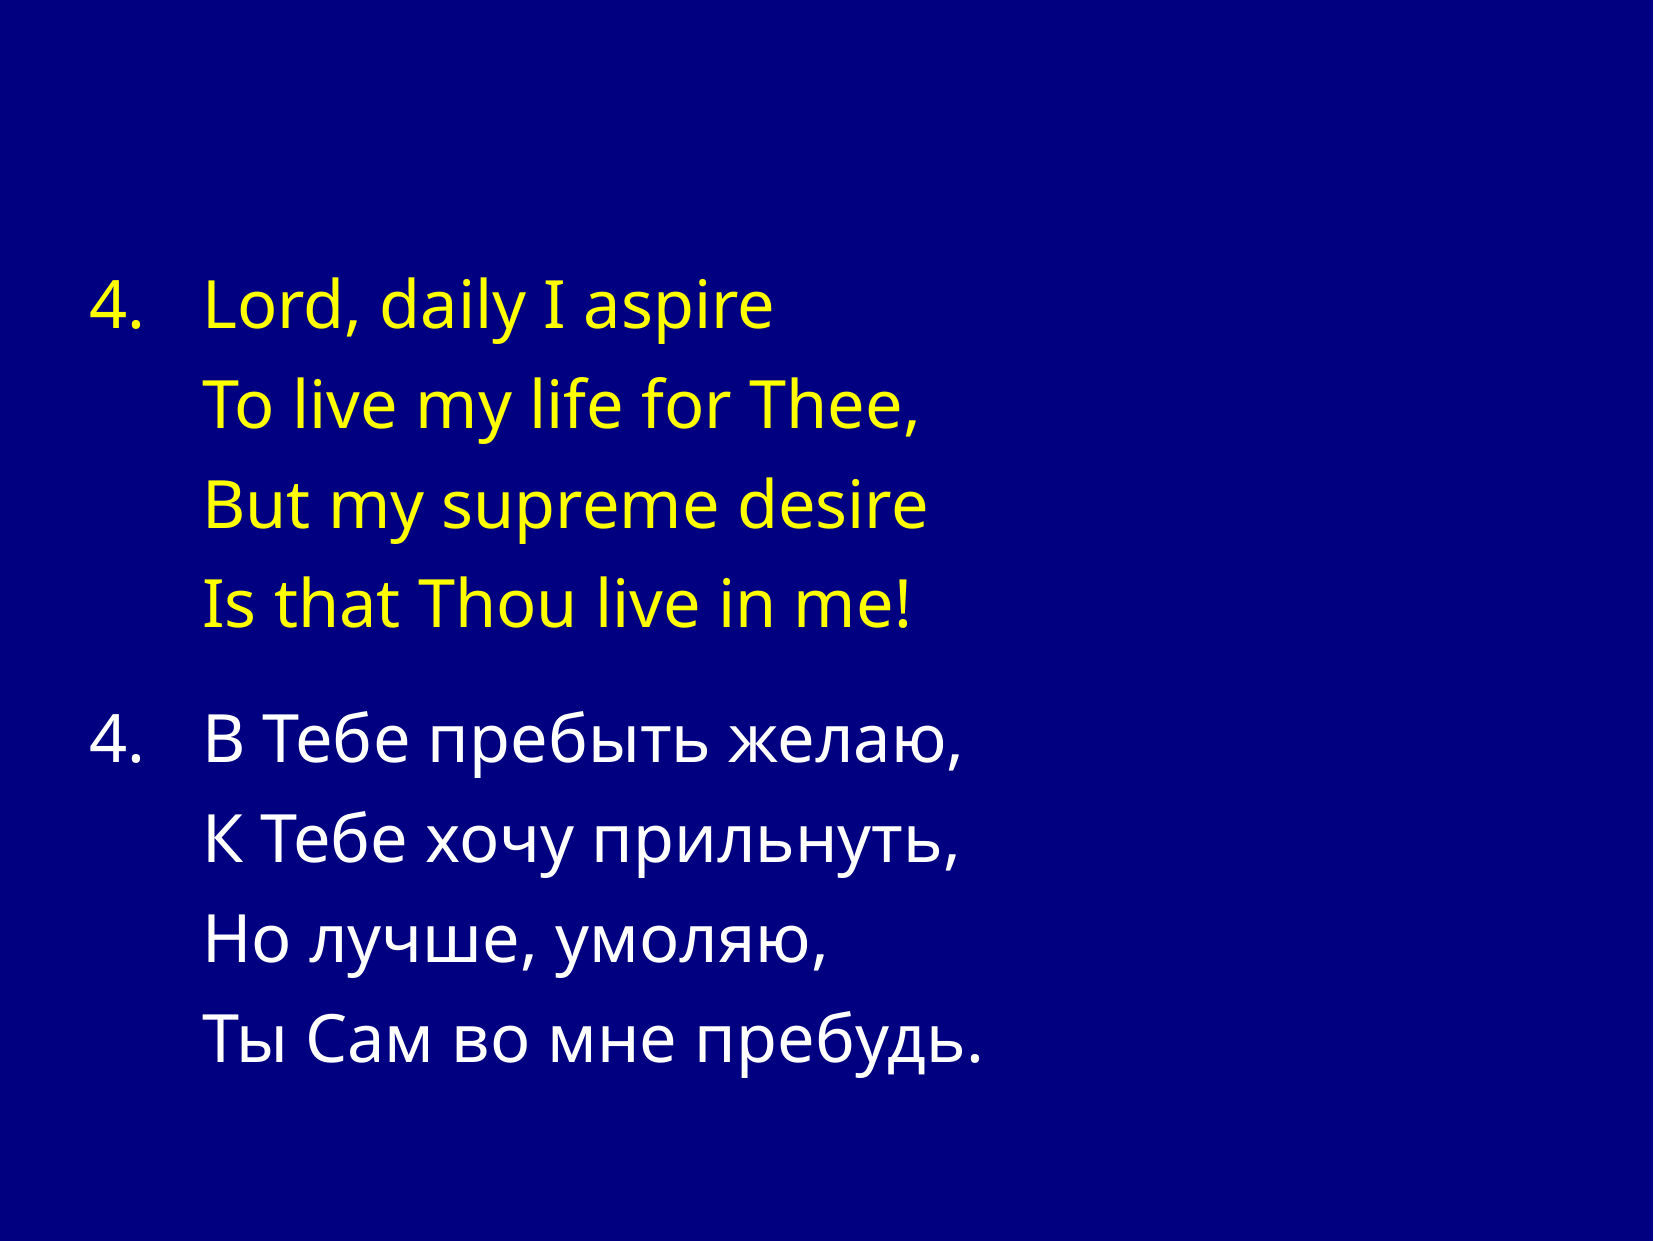

4.	Lord, daily I aspire
	To live my life for Thee,
	But my supreme desire
	Is that Thou live in me!
4.	В Тебе пребыть желаю,
	К Тебе хочу прильнуть,
	Но лучше, умоляю,
	Ты Сам во мне пребудь.